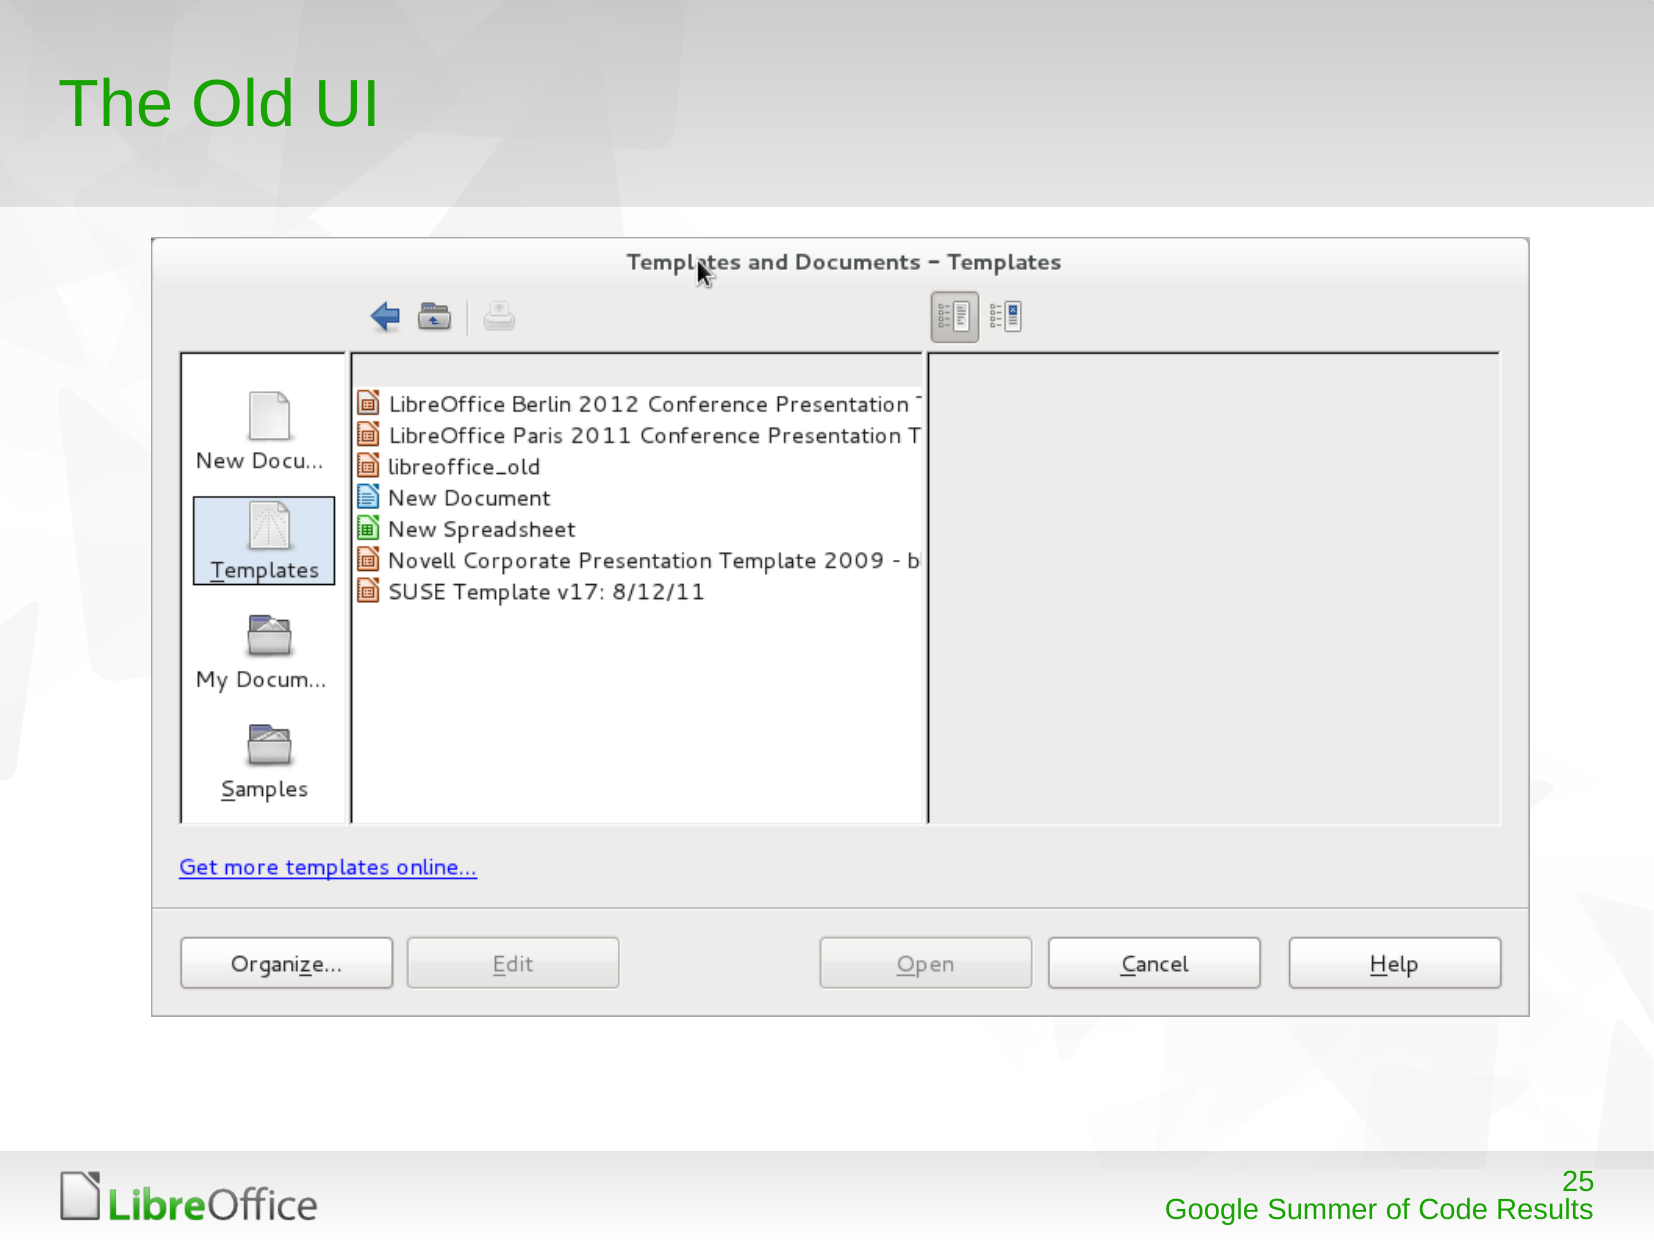

# The Old UI
25
Google Summer of Code Results